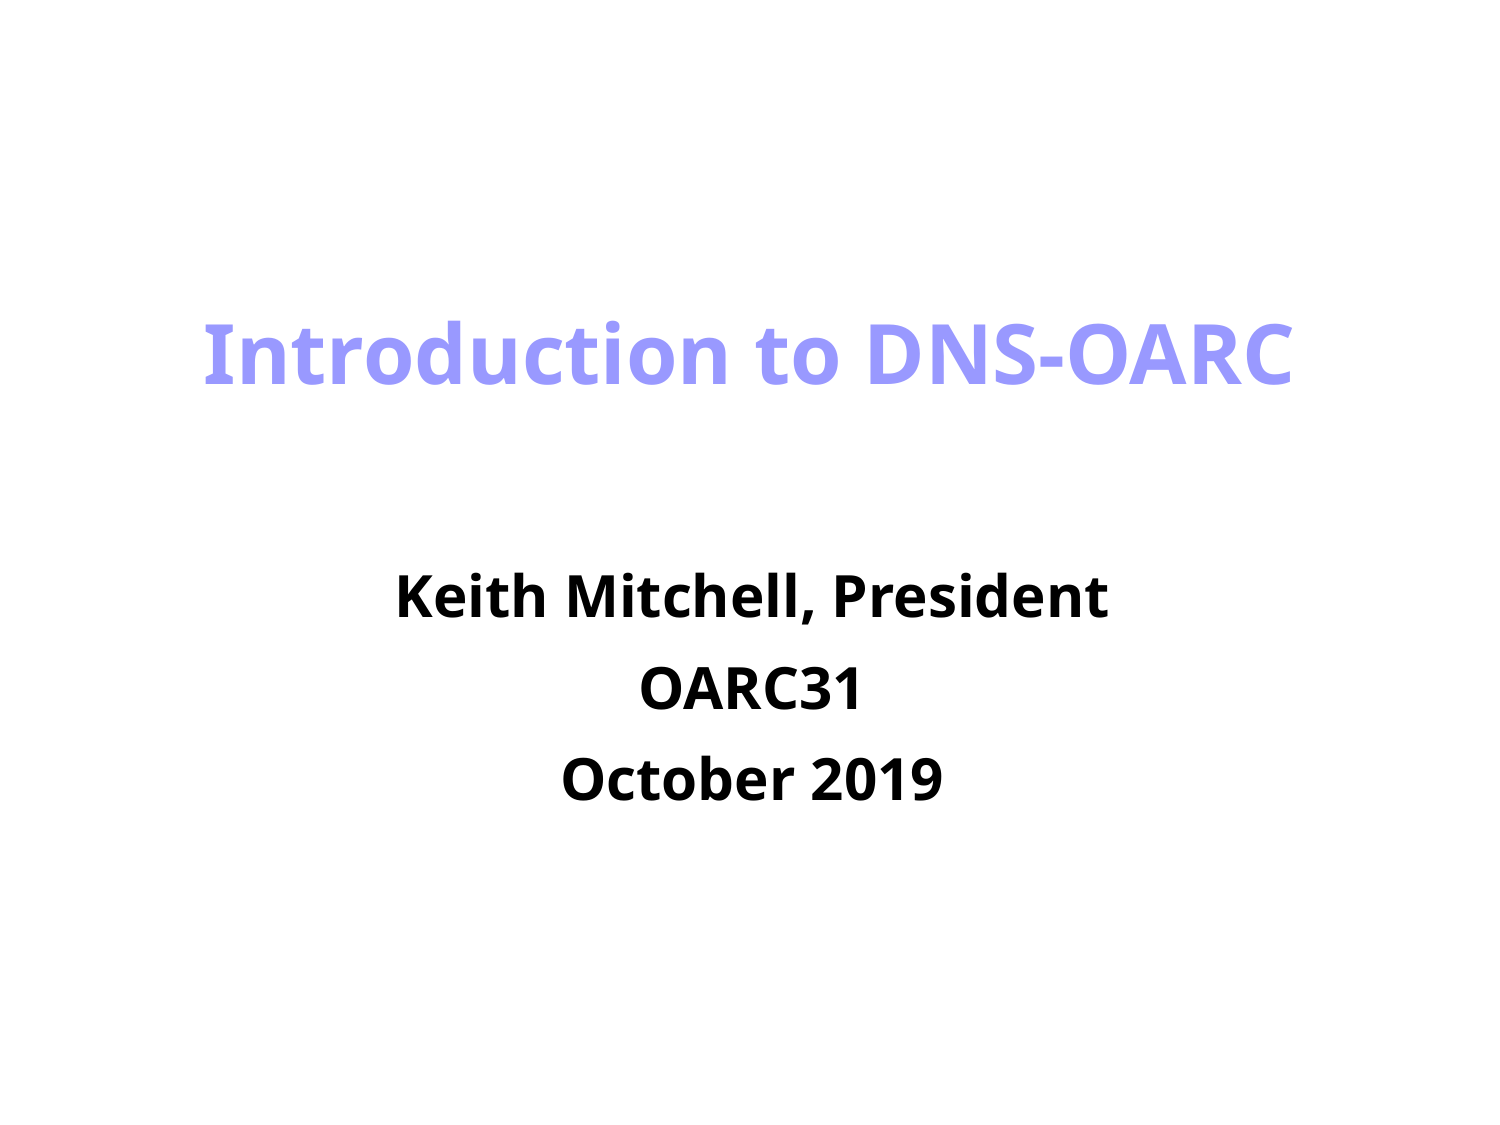

# Introduction to DNS-OARC
Keith Mitchell, President
OARC31
October 2019